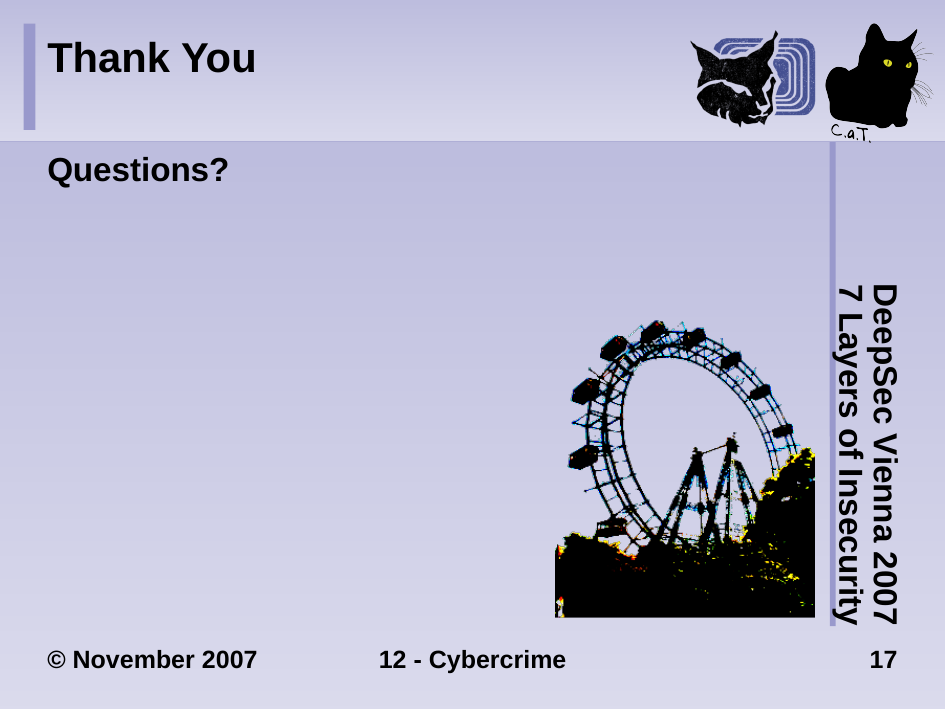

# Thank You
Questions?
© November 2007
12 - Cybercrime
17